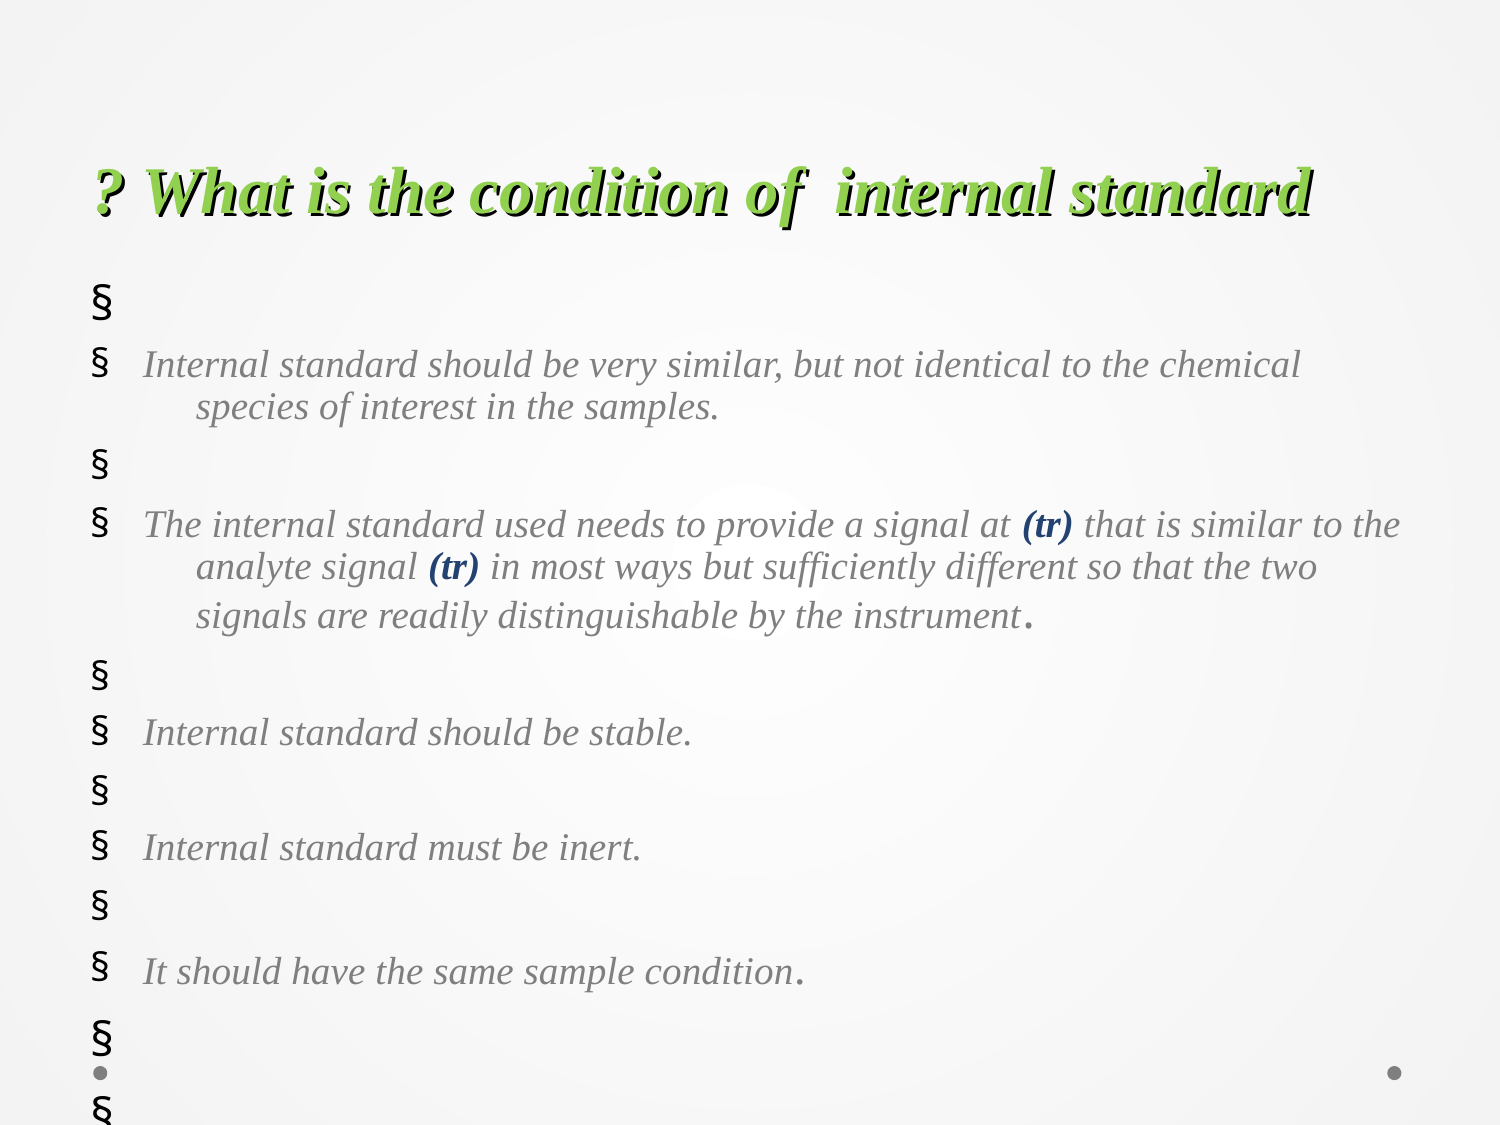

# What is the condition of internal standard ?
Internal standard should be very similar, but not identical to the chemical species of interest in the samples.
The internal standard used needs to provide a signal at (tr) that is similar to the analyte signal (tr) in most ways but sufficiently different so that the two signals are readily distinguishable by the instrument.
Internal standard should be stable.
Internal standard must be inert.
It should have the same sample condition.